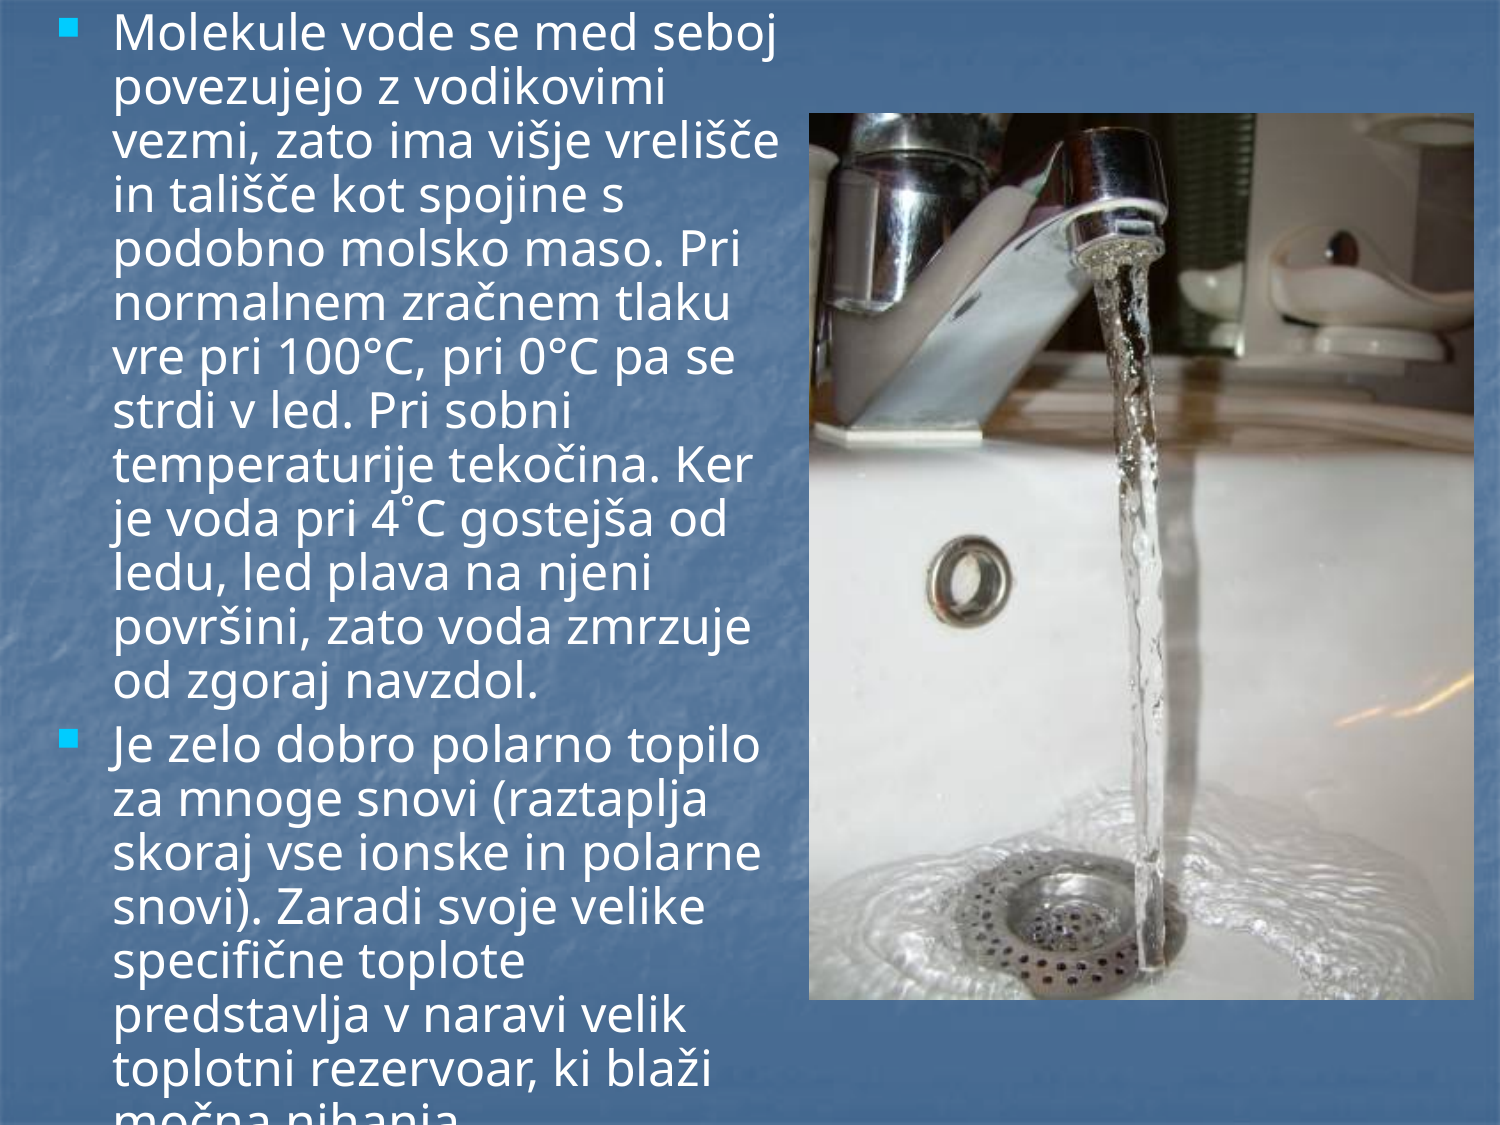

# Molekule vode se med seboj povezujejo z vodikovimi vezmi, zato ima višje vrelišče in tališče kot spojine s podobno molsko maso. Pri normalnem zračnem tlaku vre pri 100°C, pri 0°C pa se strdi v led. Pri sobni temperaturije tekočina. Ker je voda pri 4˚C gostejša od ledu, led plava na njeni površini, zato voda zmrzuje od zgoraj navzdol.
Je zelo dobro polarno topilo za mnoge snovi (raztaplja skoraj vse ionske in polarne snovi). Zaradi svoje velike specifične toplote predstavlja v naravi velik toplotni rezervoar, ki blaži močna nihanja temperature.